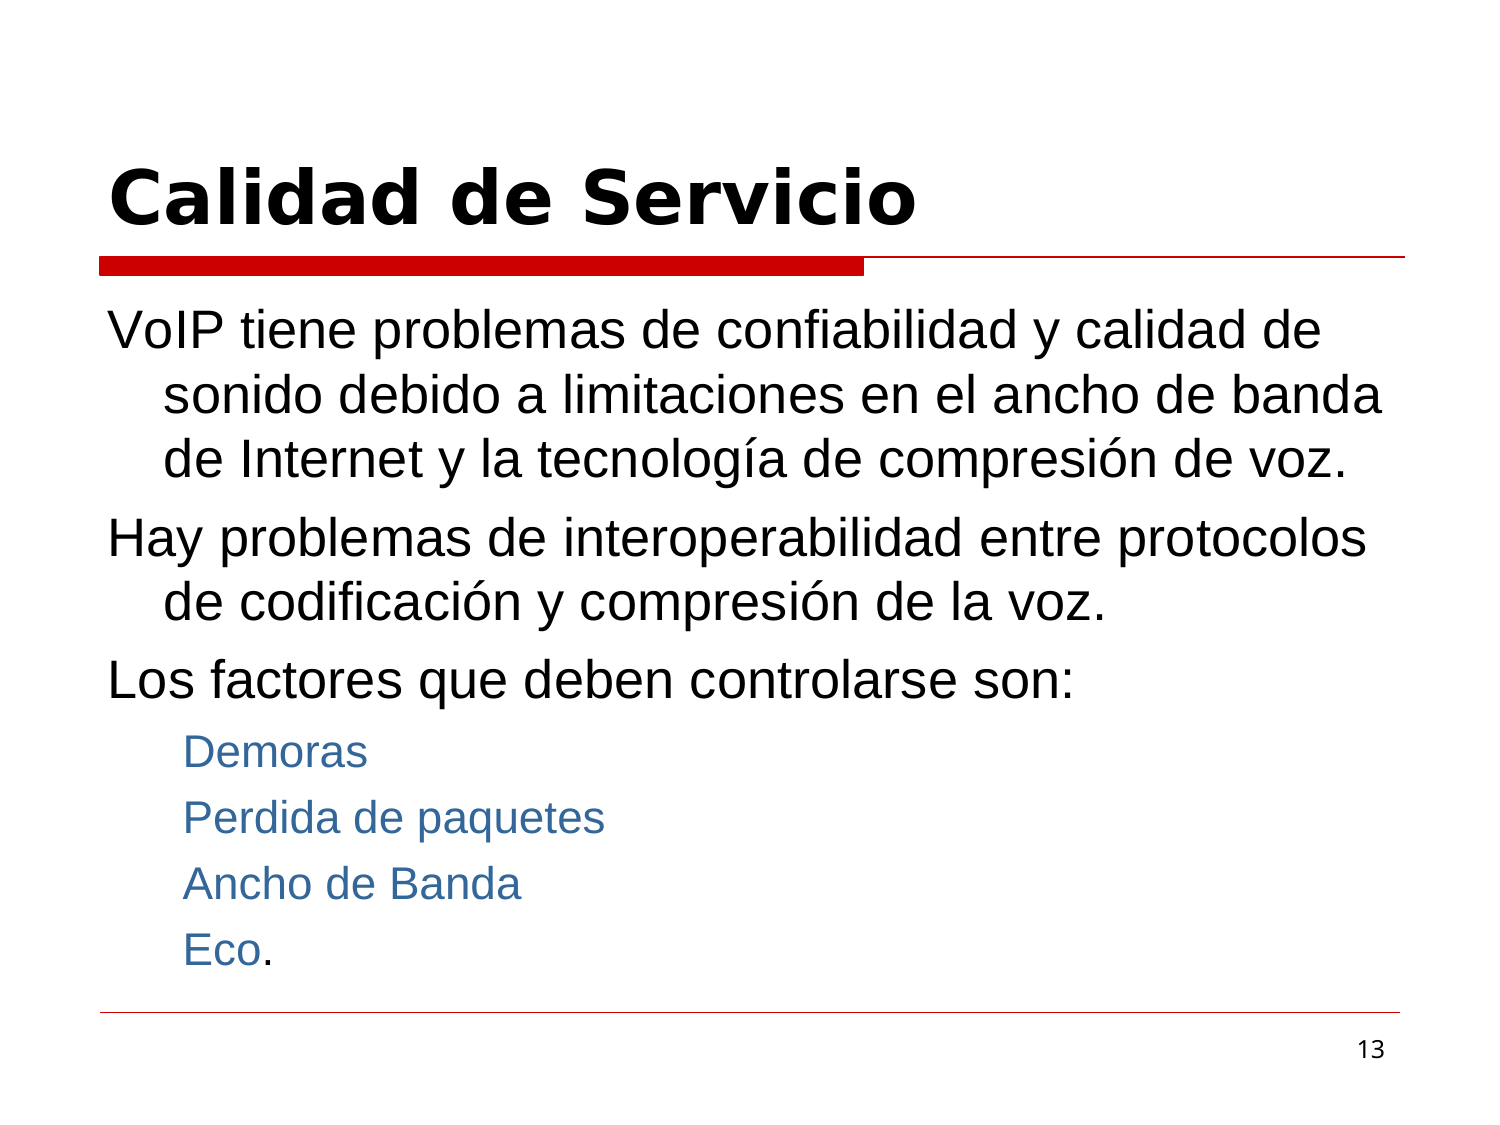

# Calidad de Servicio
VoIP tiene problemas de confiabilidad y calidad de sonido debido a limitaciones en el ancho de banda de Internet y la tecnología de compresión de voz.
Hay problemas de interoperabilidad entre protocolos de codificación y compresión de la voz.
Los factores que deben controlarse son:
Demoras
Perdida de paquetes
Ancho de Banda
Eco.